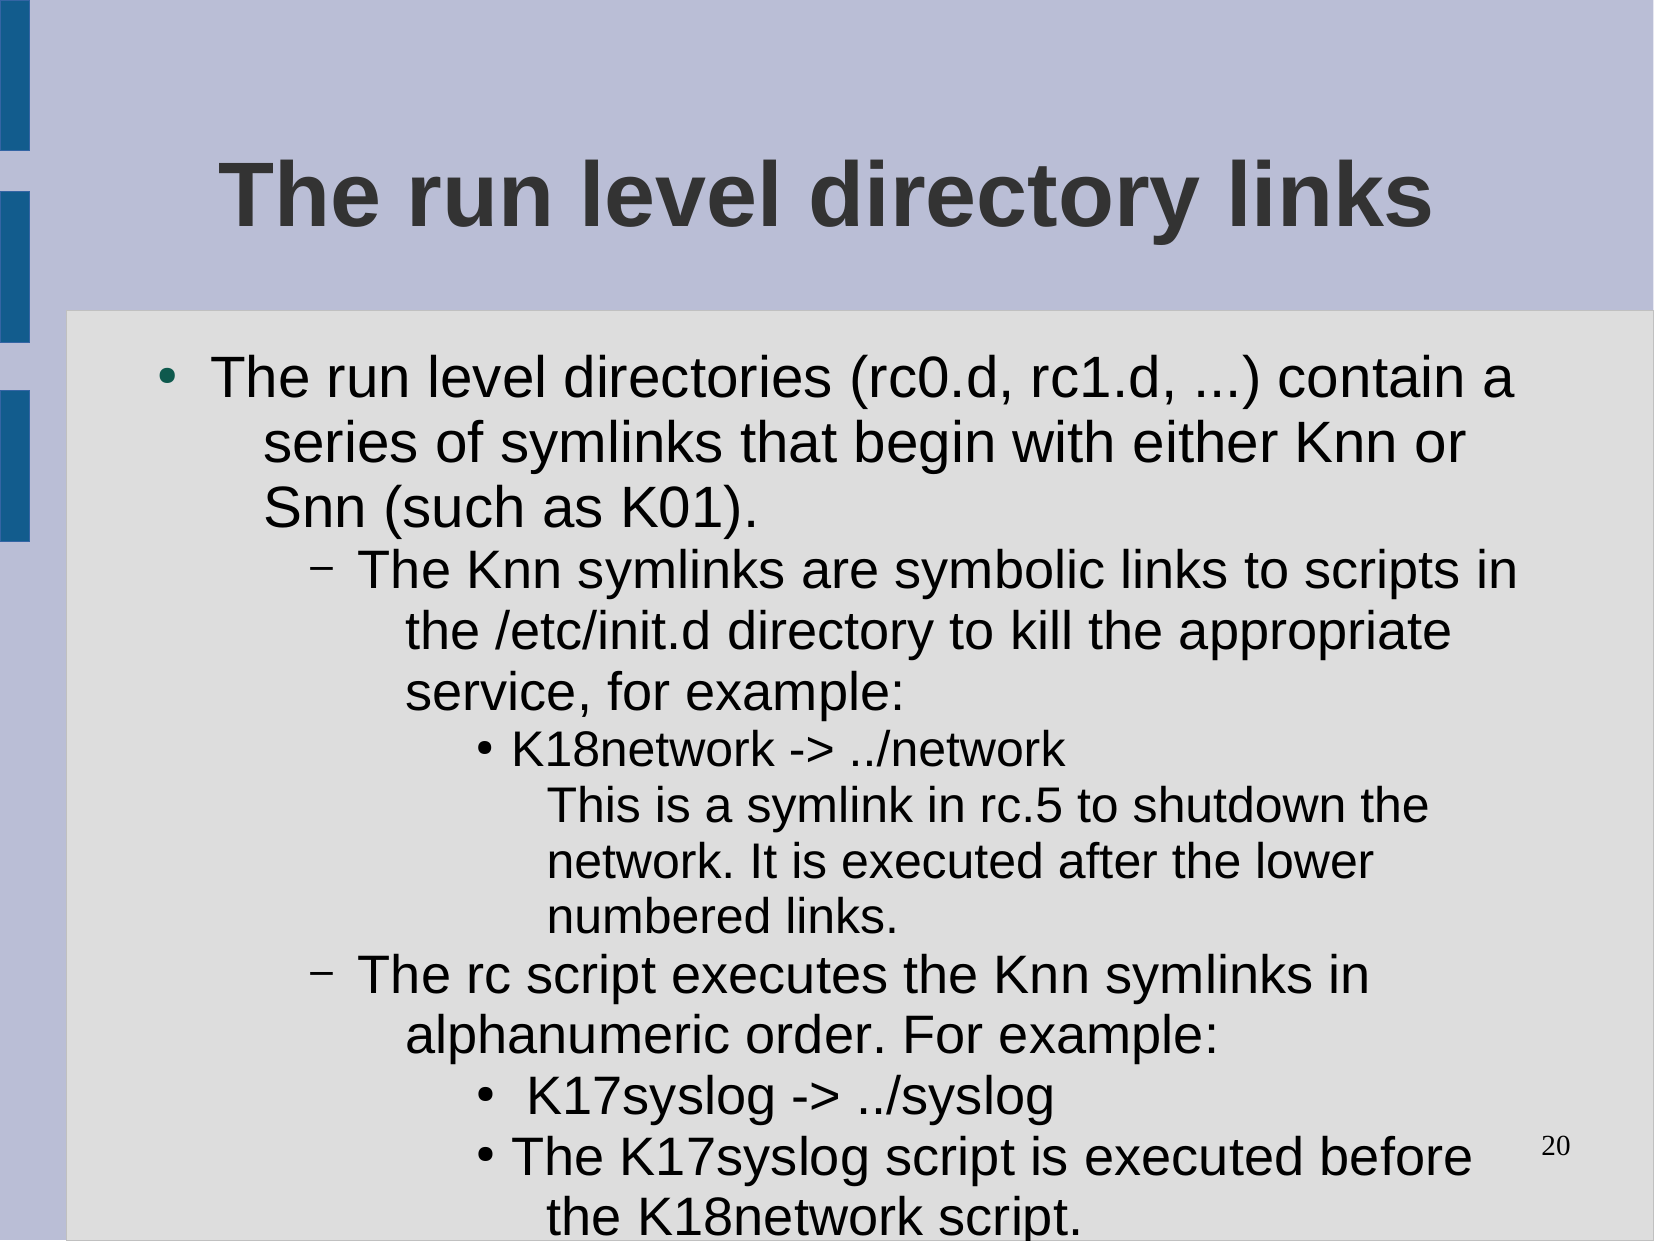

# The run level directory links
The run level directories (rc0.d, rc1.d, ...) contain a series of symlinks that begin with either Knn or Snn (such as K01).
The Knn symlinks are symbolic links to scripts in the /etc/init.d directory to kill the appropriate service, for example:
K18network -> ../network
This is a symlink in rc.5 to shutdown the network. It is executed after the lower numbered links.
The rc script executes the Knn symlinks in alphanumeric order. For example:
 K17syslog -> ../syslog
The K17syslog script is executed before the K18network script.
20